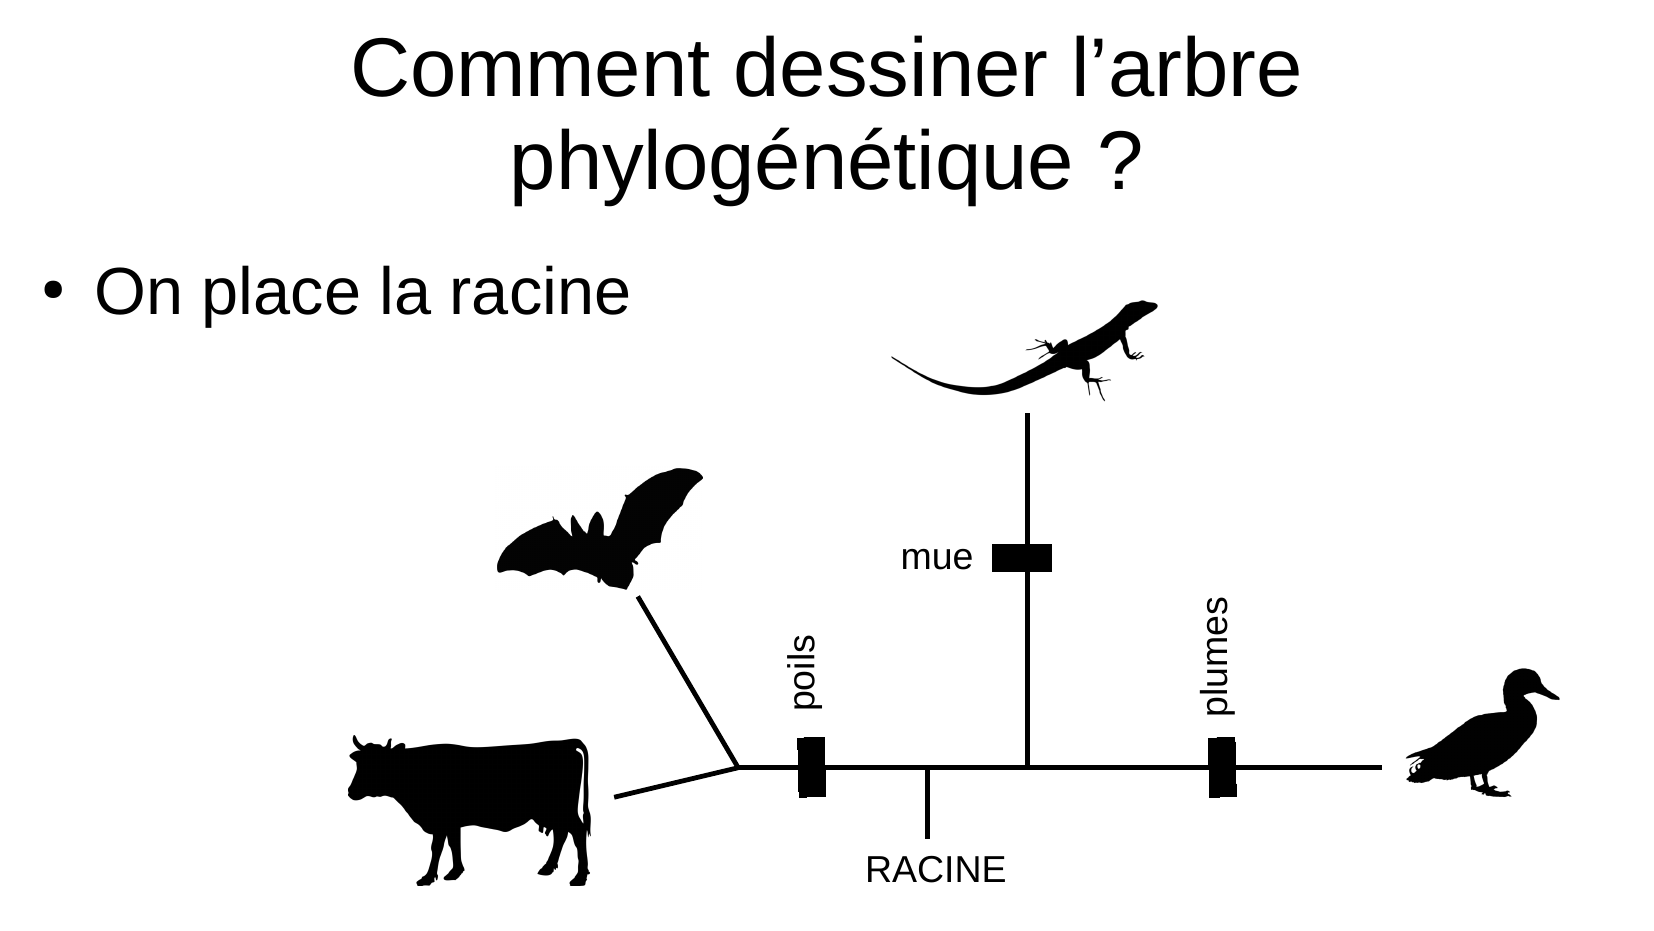

# Comment dessiner l’arbre phylogénétique ?
On place la racine
mue
plumes
poils
RACINE